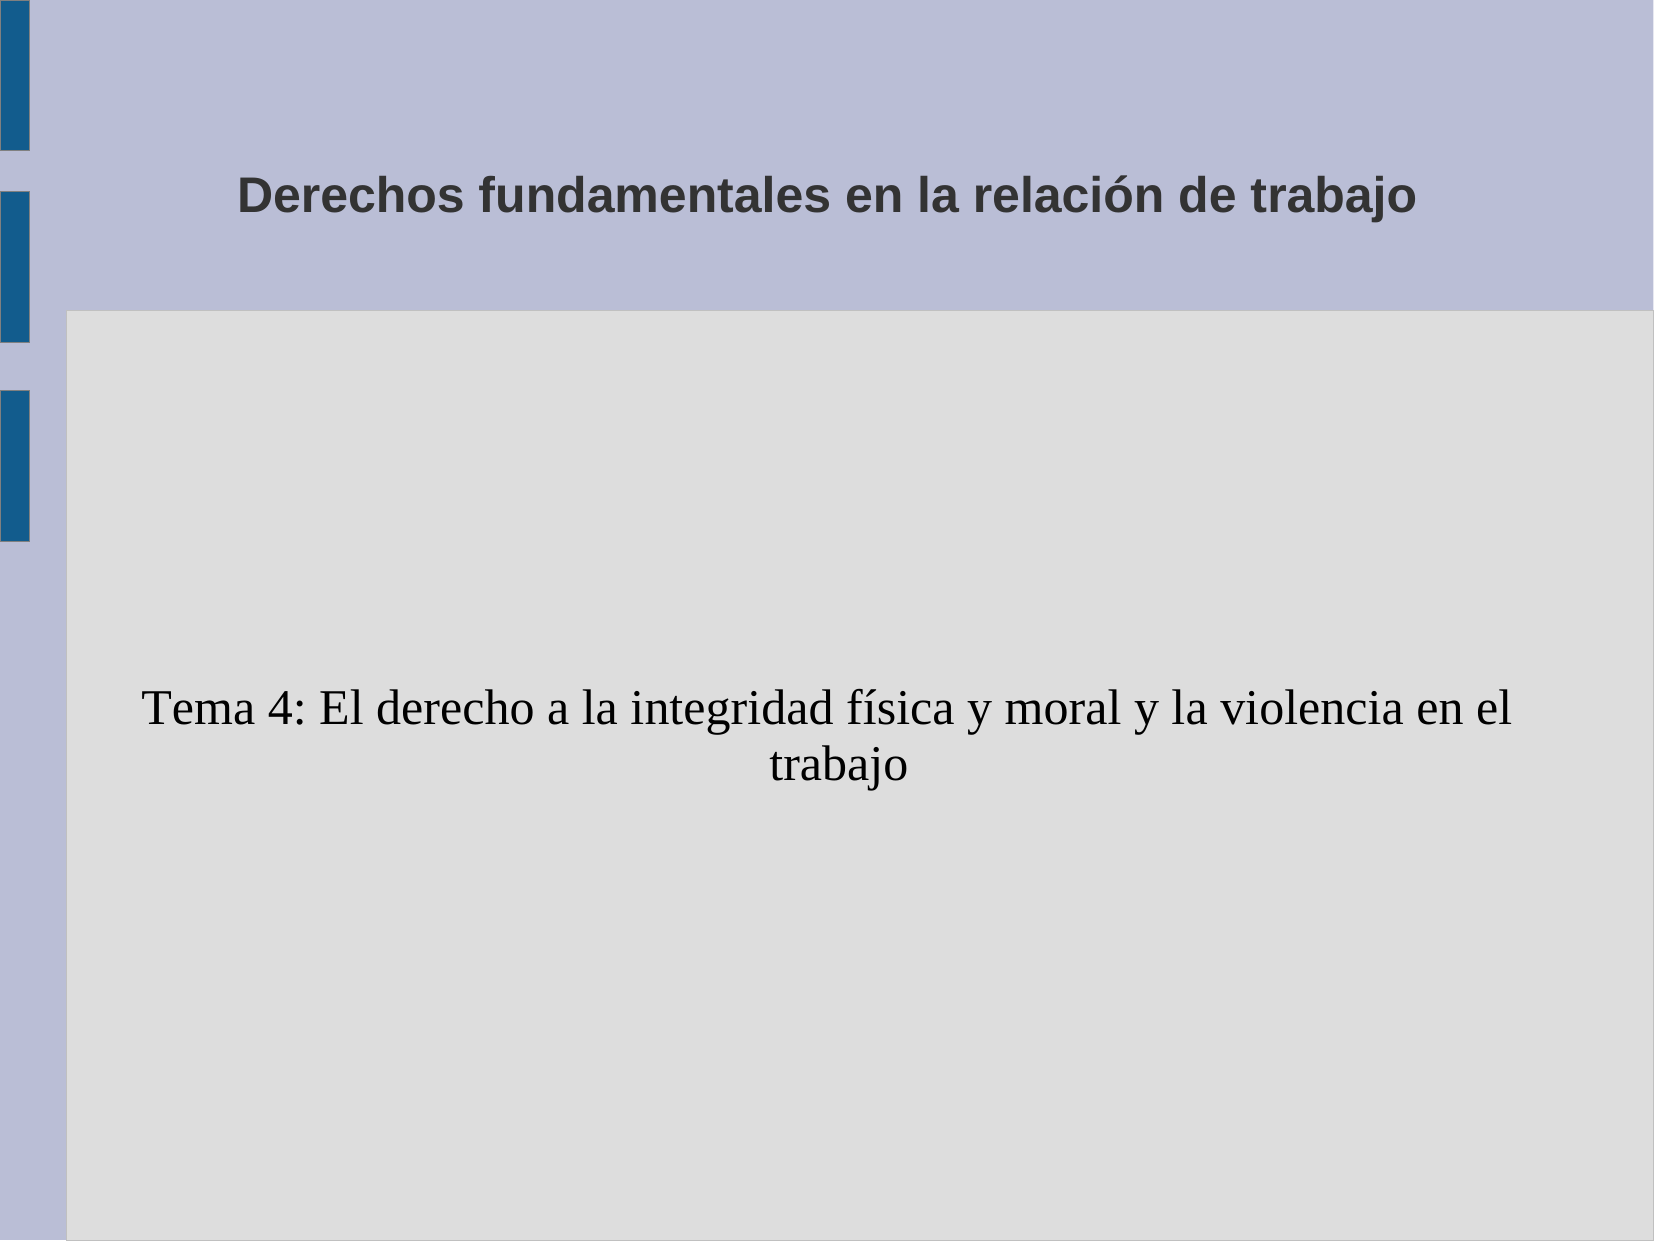

# Derechos fundamentales en la relación de trabajo
Tema 4: El derecho a la integridad física y moral y la violencia en el trabajo